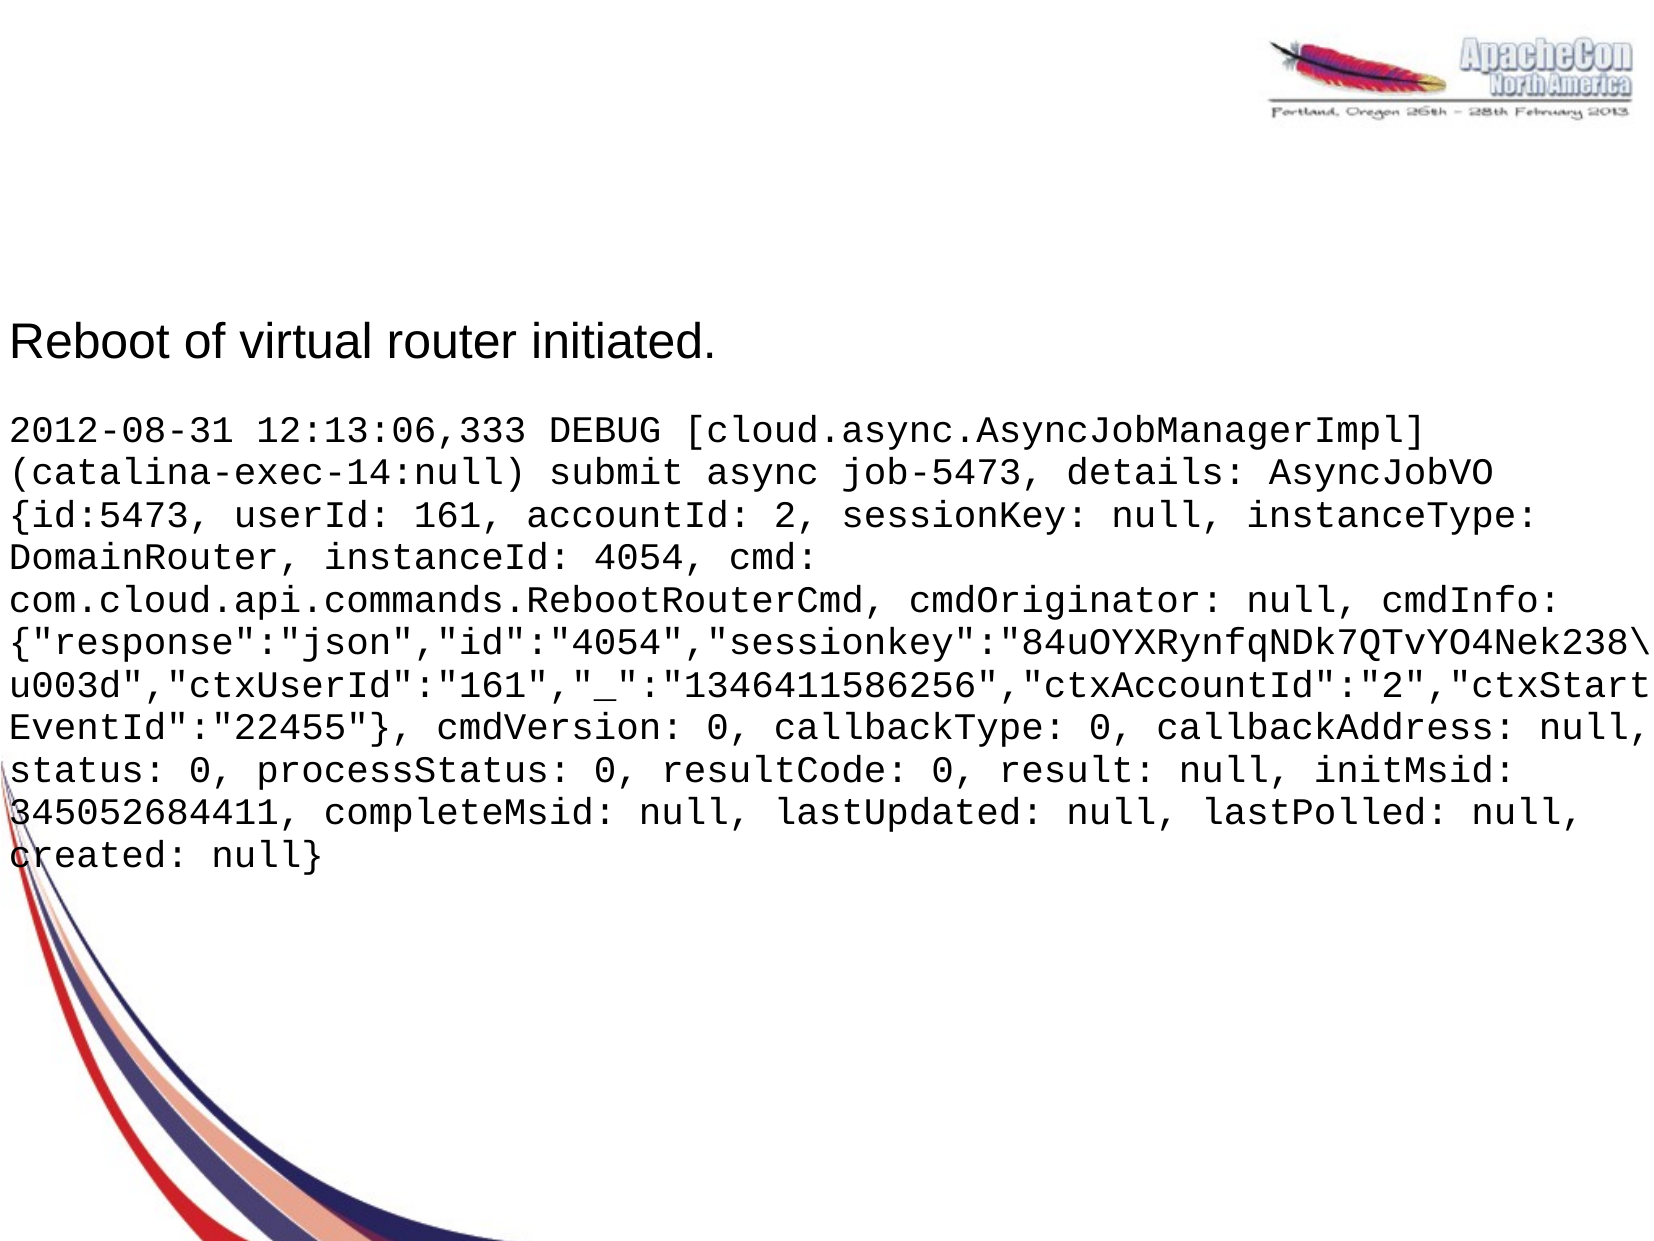

Reboot of virtual router initiated.
2012-08-31 12:13:06,333 DEBUG [cloud.async.AsyncJobManagerImpl] (catalina-exec-14:null) submit async job-5473, details: AsyncJobVO {id:5473, userId: 161, accountId: 2, sessionKey: null, instanceType: DomainRouter, instanceId: 4054, cmd: com.cloud.api.commands.RebootRouterCmd, cmdOriginator: null, cmdInfo: {"response":"json","id":"4054","sessionkey":"84uOYXRynfqNDk7QTvYO4Nek238\u003d","ctxUserId":"161","_":"1346411586256","ctxAccountId":"2","ctxStartEventId":"22455"}, cmdVersion: 0, callbackType: 0, callbackAddress: null, status: 0, processStatus: 0, resultCode: 0, result: null, initMsid: 345052684411, completeMsid: null, lastUpdated: null, lastPolled: null, created: null}